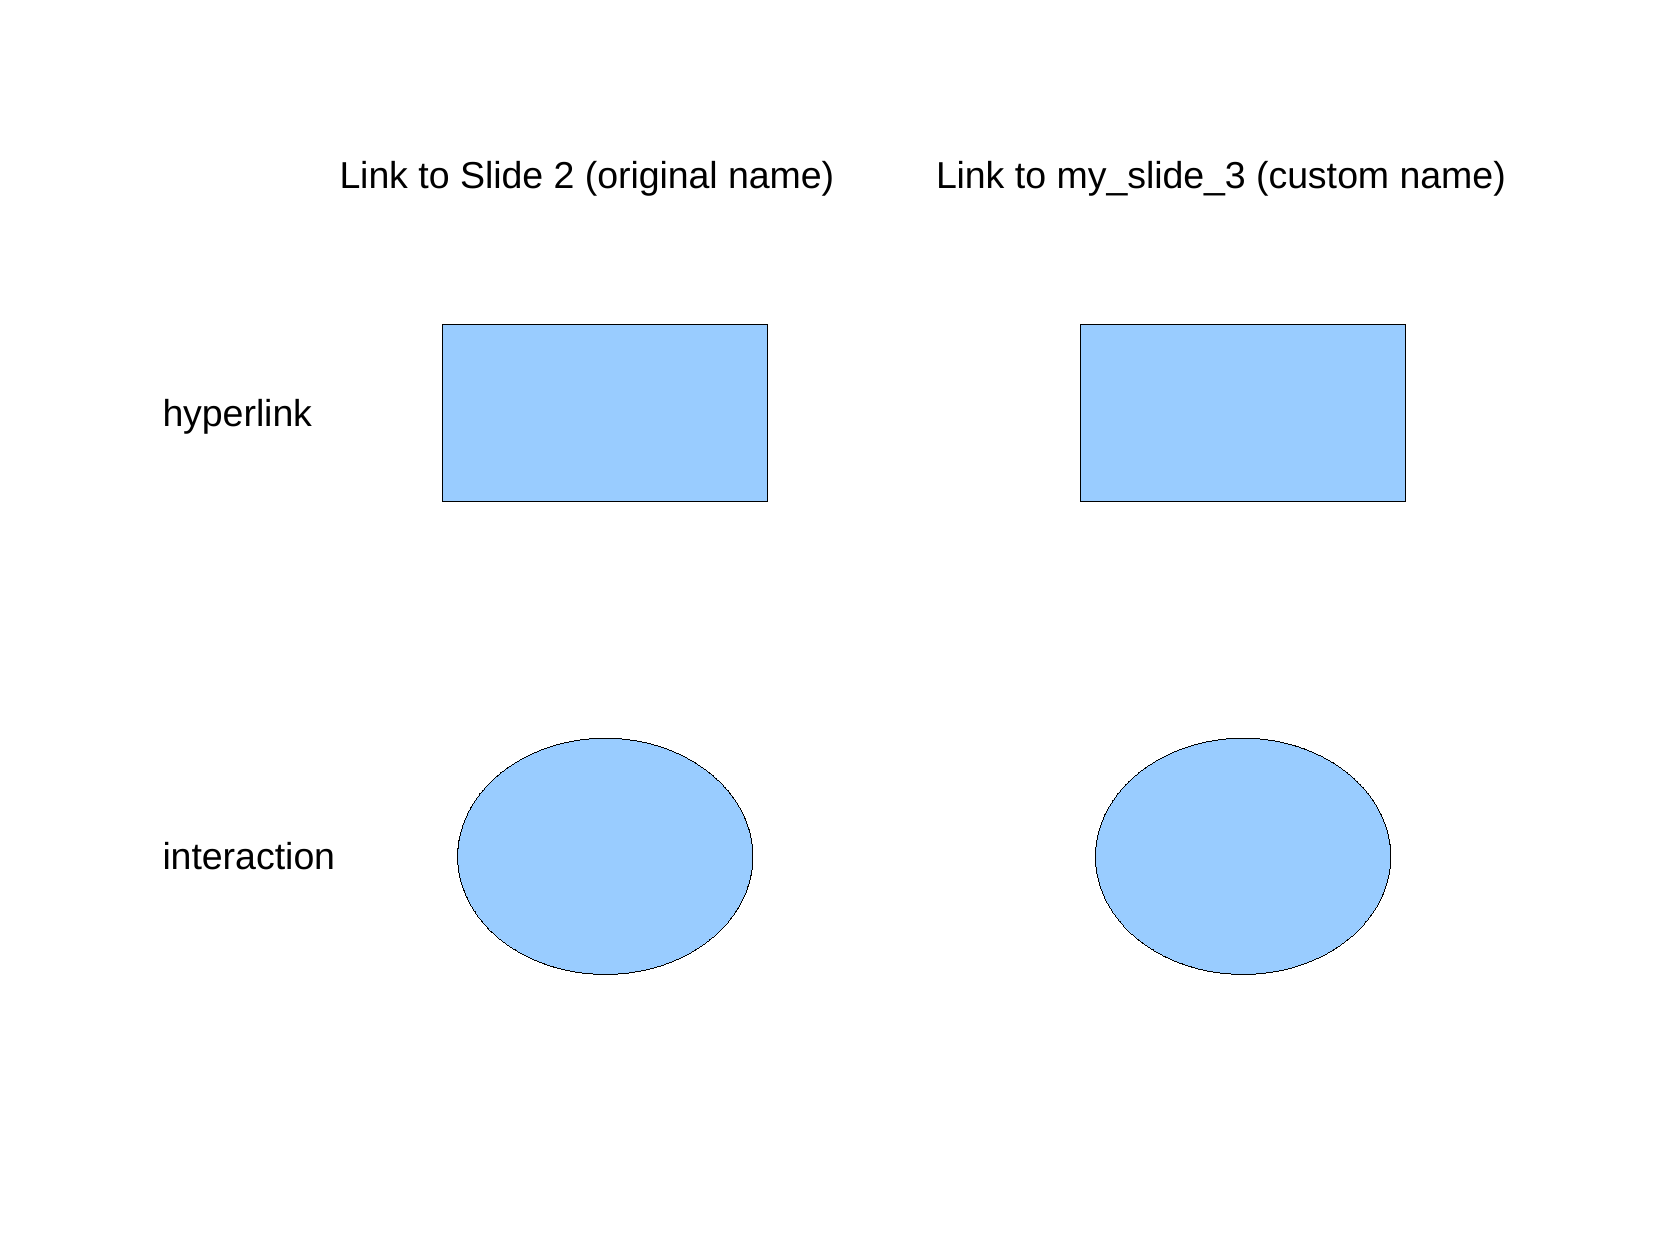

Link to Slide 2 (original name)
Link to my_slide_3 (custom name)
hyperlink
interaction